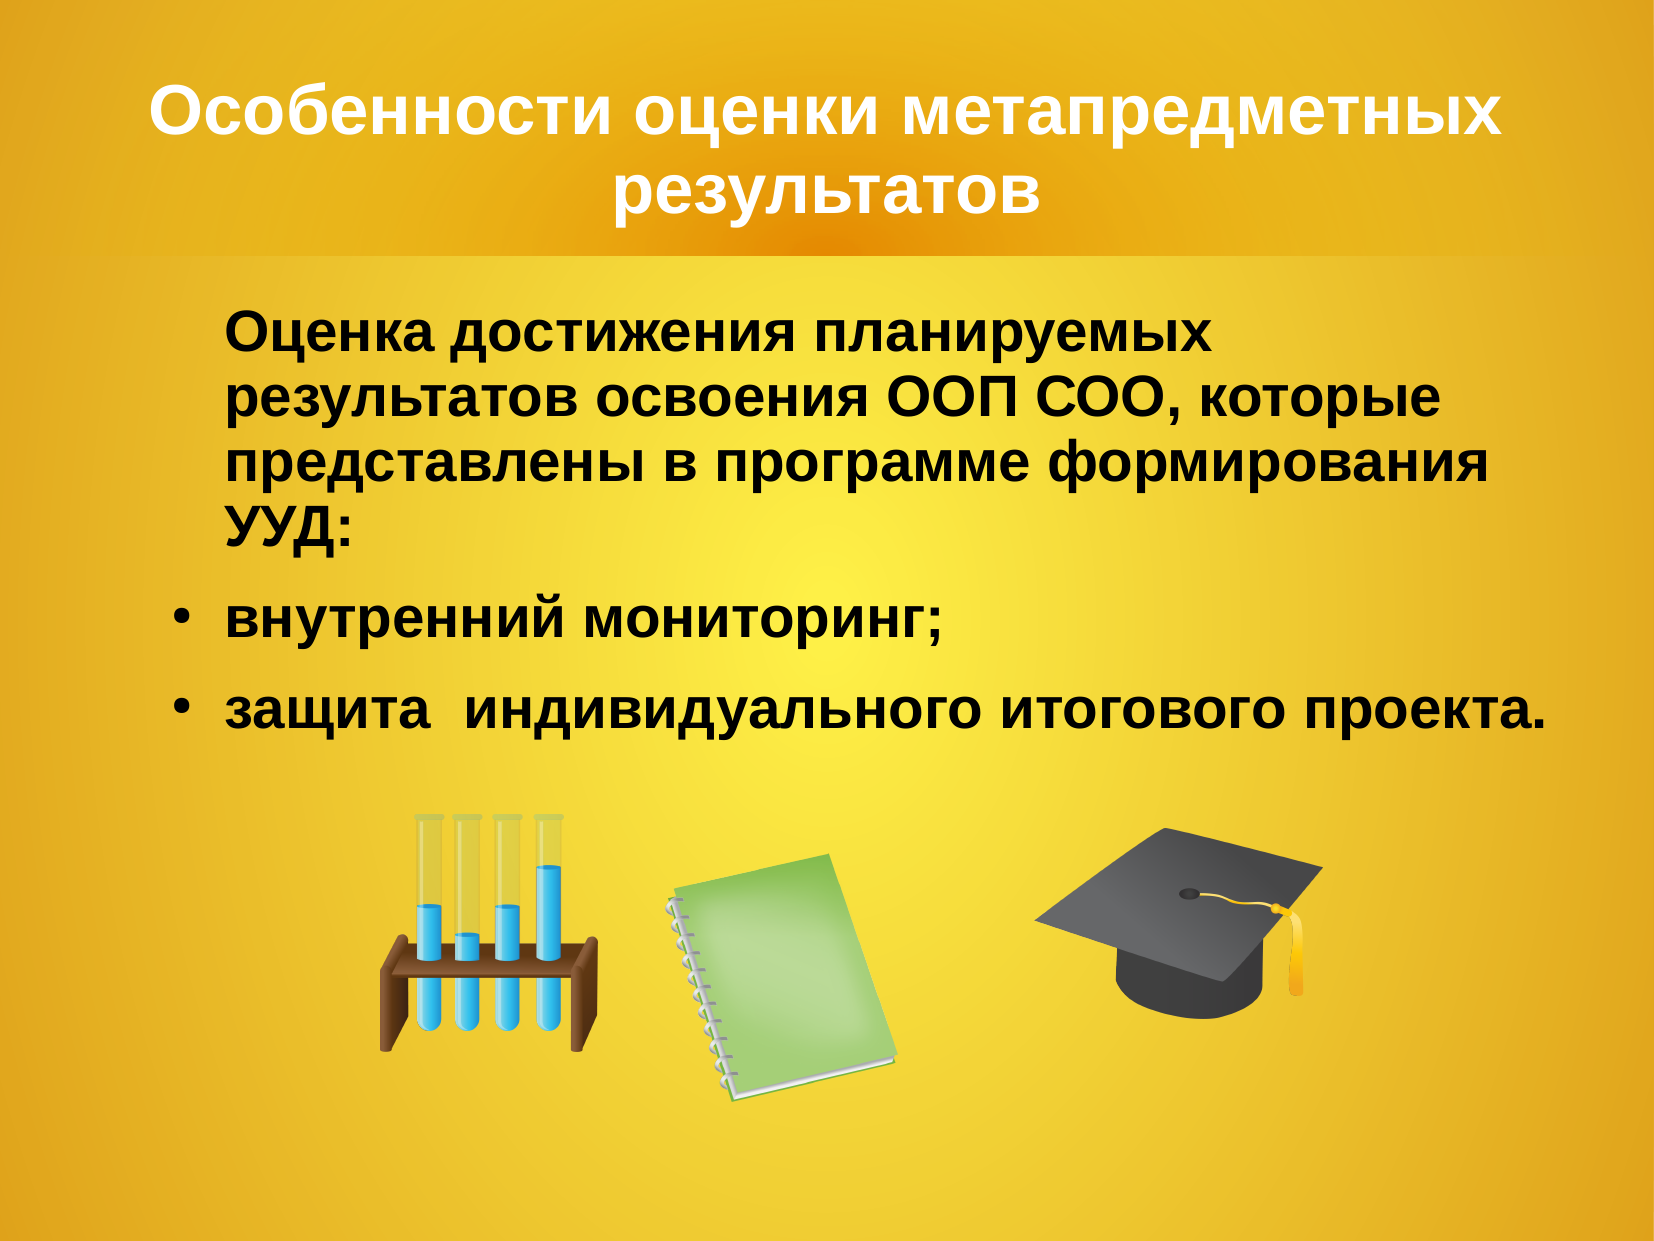

# Особенности оценки метапредметных результатов
Оценка достижения планируемых результатов освоения ООП СОО, которые представлены в программе формирования УУД:
внутренний мониторинг;
защита индивидуального итогового проекта.